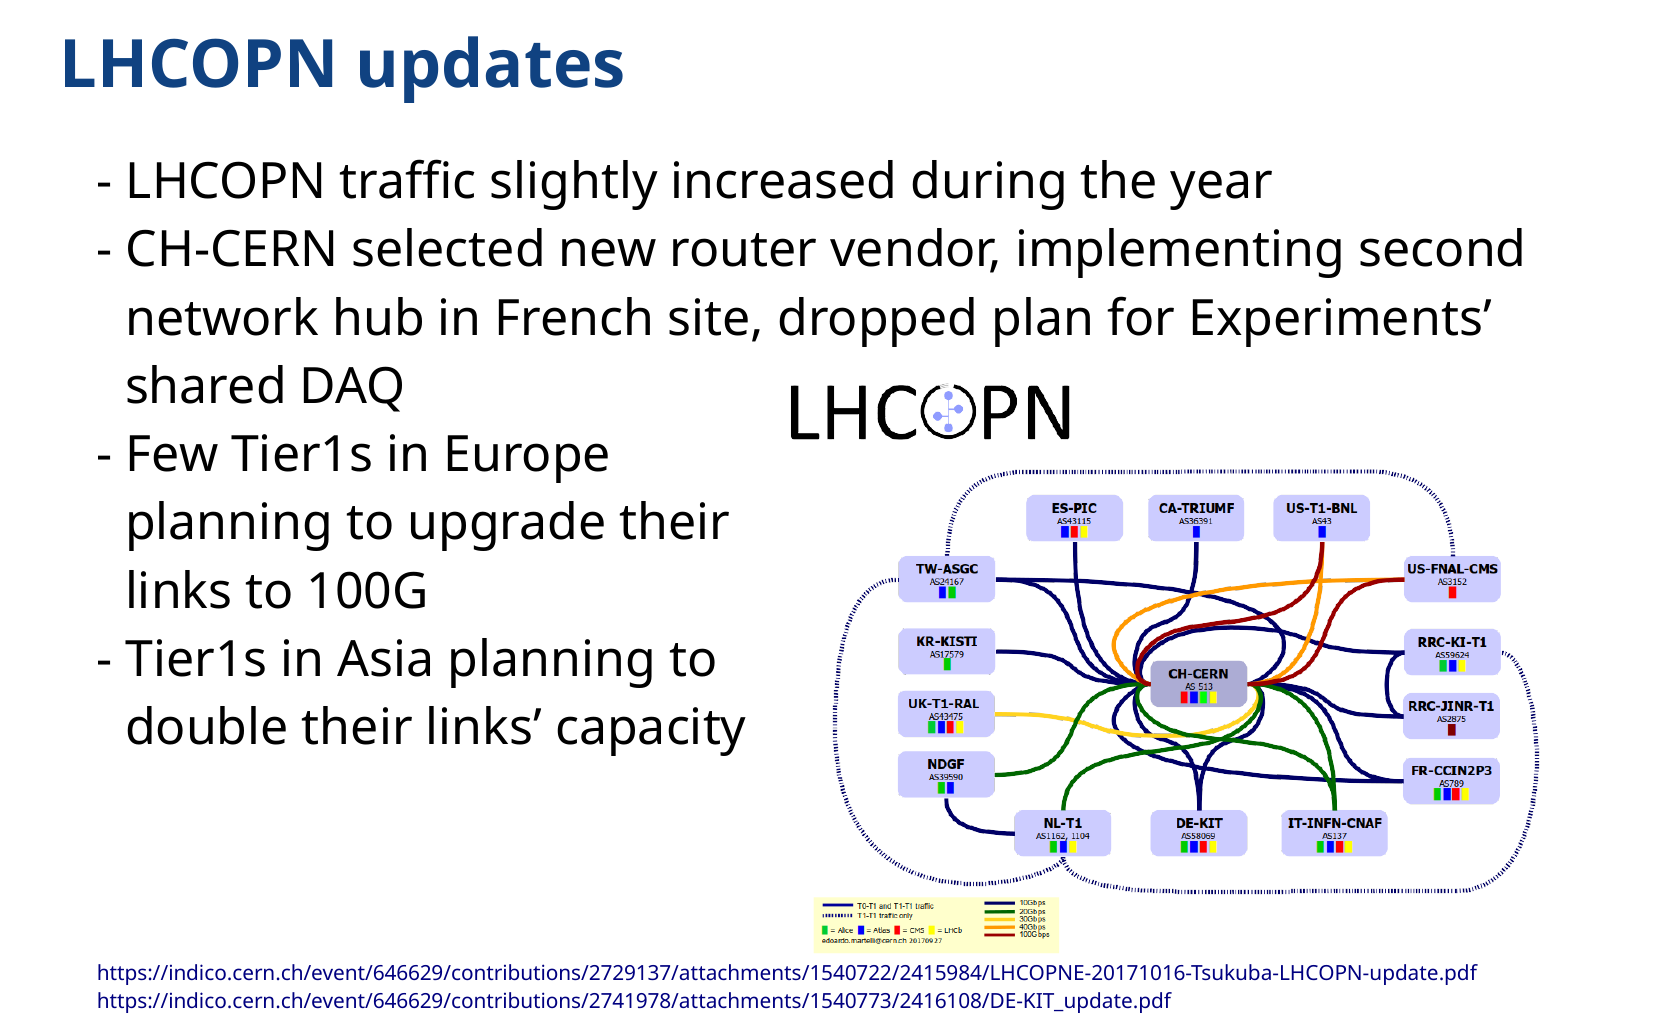

# LHCOPN updates
- LHCOPN traffic slightly increased during the year
- CH-CERN selected new router vendor, implementing second network hub in French site, dropped plan for Experiments’ shared DAQ
- Few Tier1s in Europe
planning to upgrade their
links to 100G
- Tier1s in Asia planning to
double their links’ capacity
https://indico.cern.ch/event/646629/contributions/2729137/attachments/1540722/2415984/LHCOPNE-20171016-Tsukuba-LHCOPN-update.pdf
https://indico.cern.ch/event/646629/contributions/2741978/attachments/1540773/2416108/DE-KIT_update.pdf